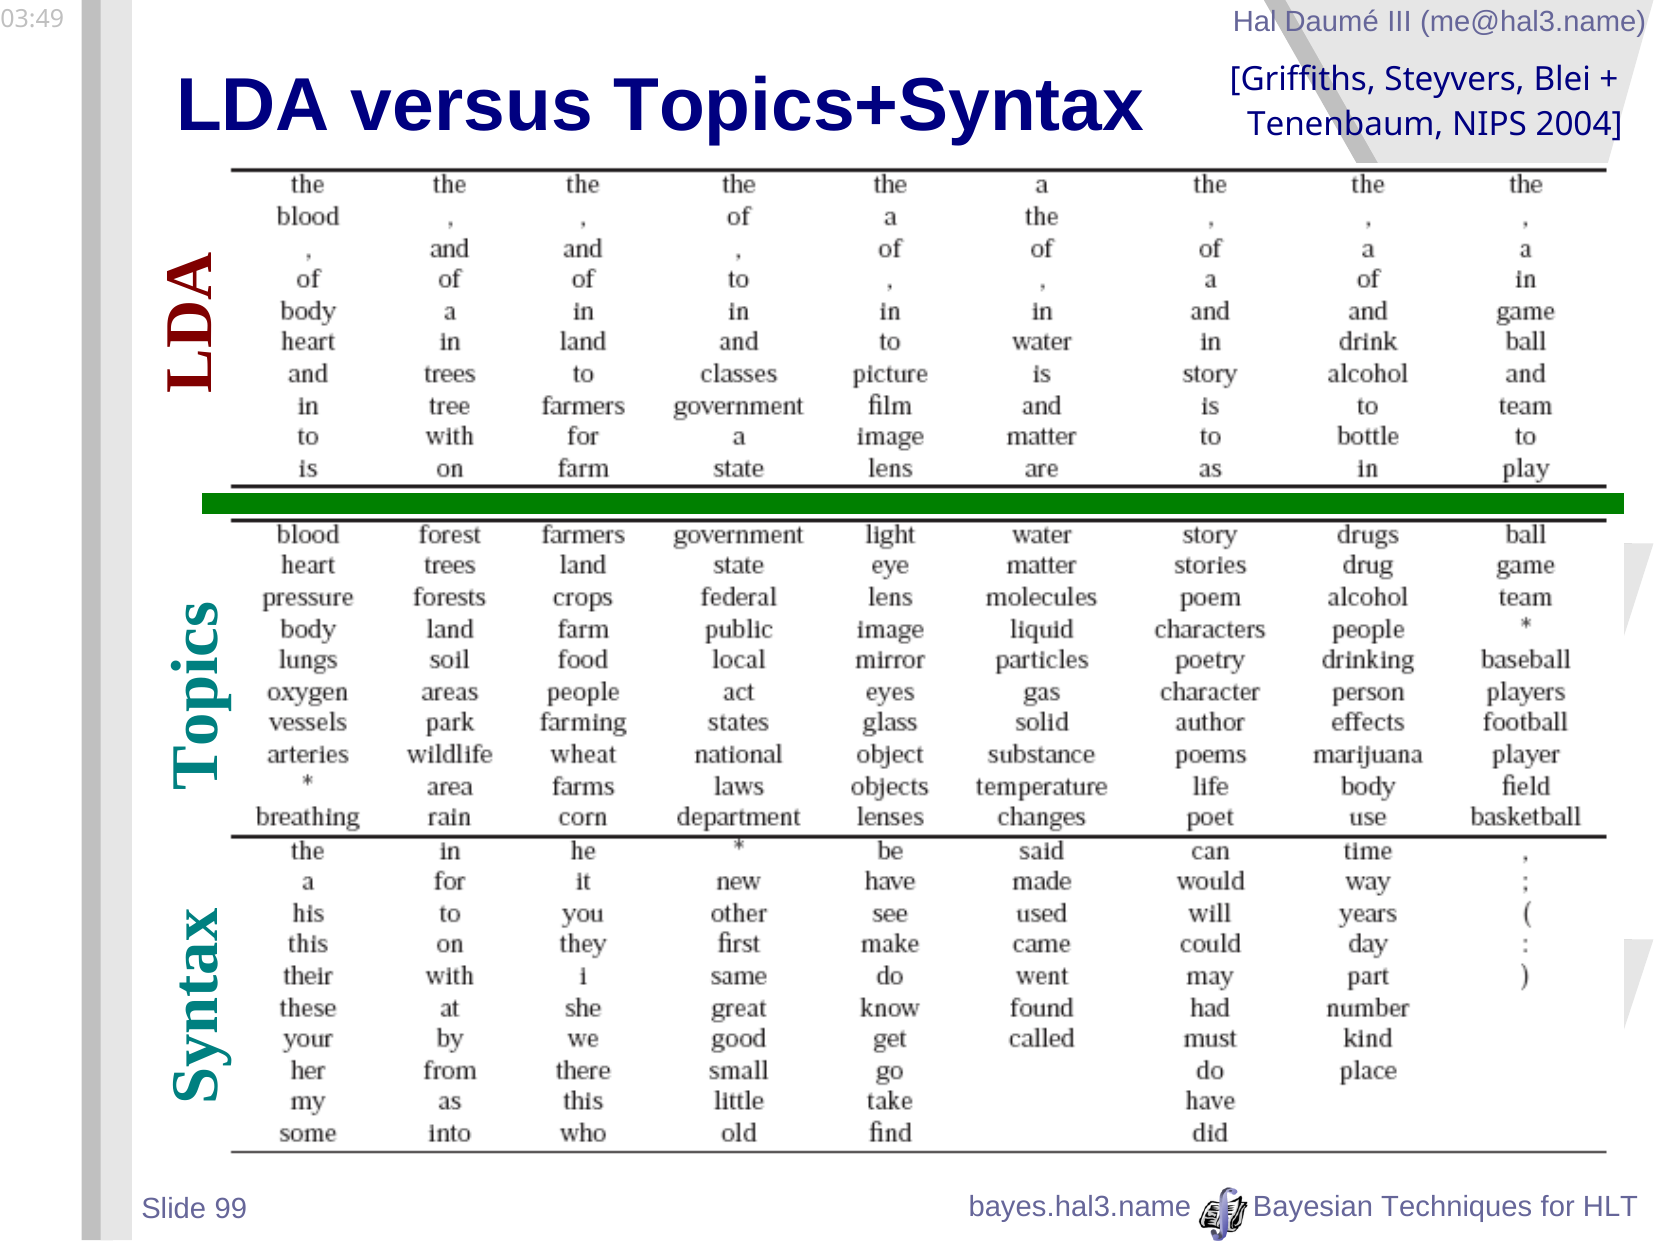

# LDA versus Topics+Syntax
[Griffiths, Steyvers, Blei +
 Tenenbaum, NIPS 2004]
LDA
Syntax Topics